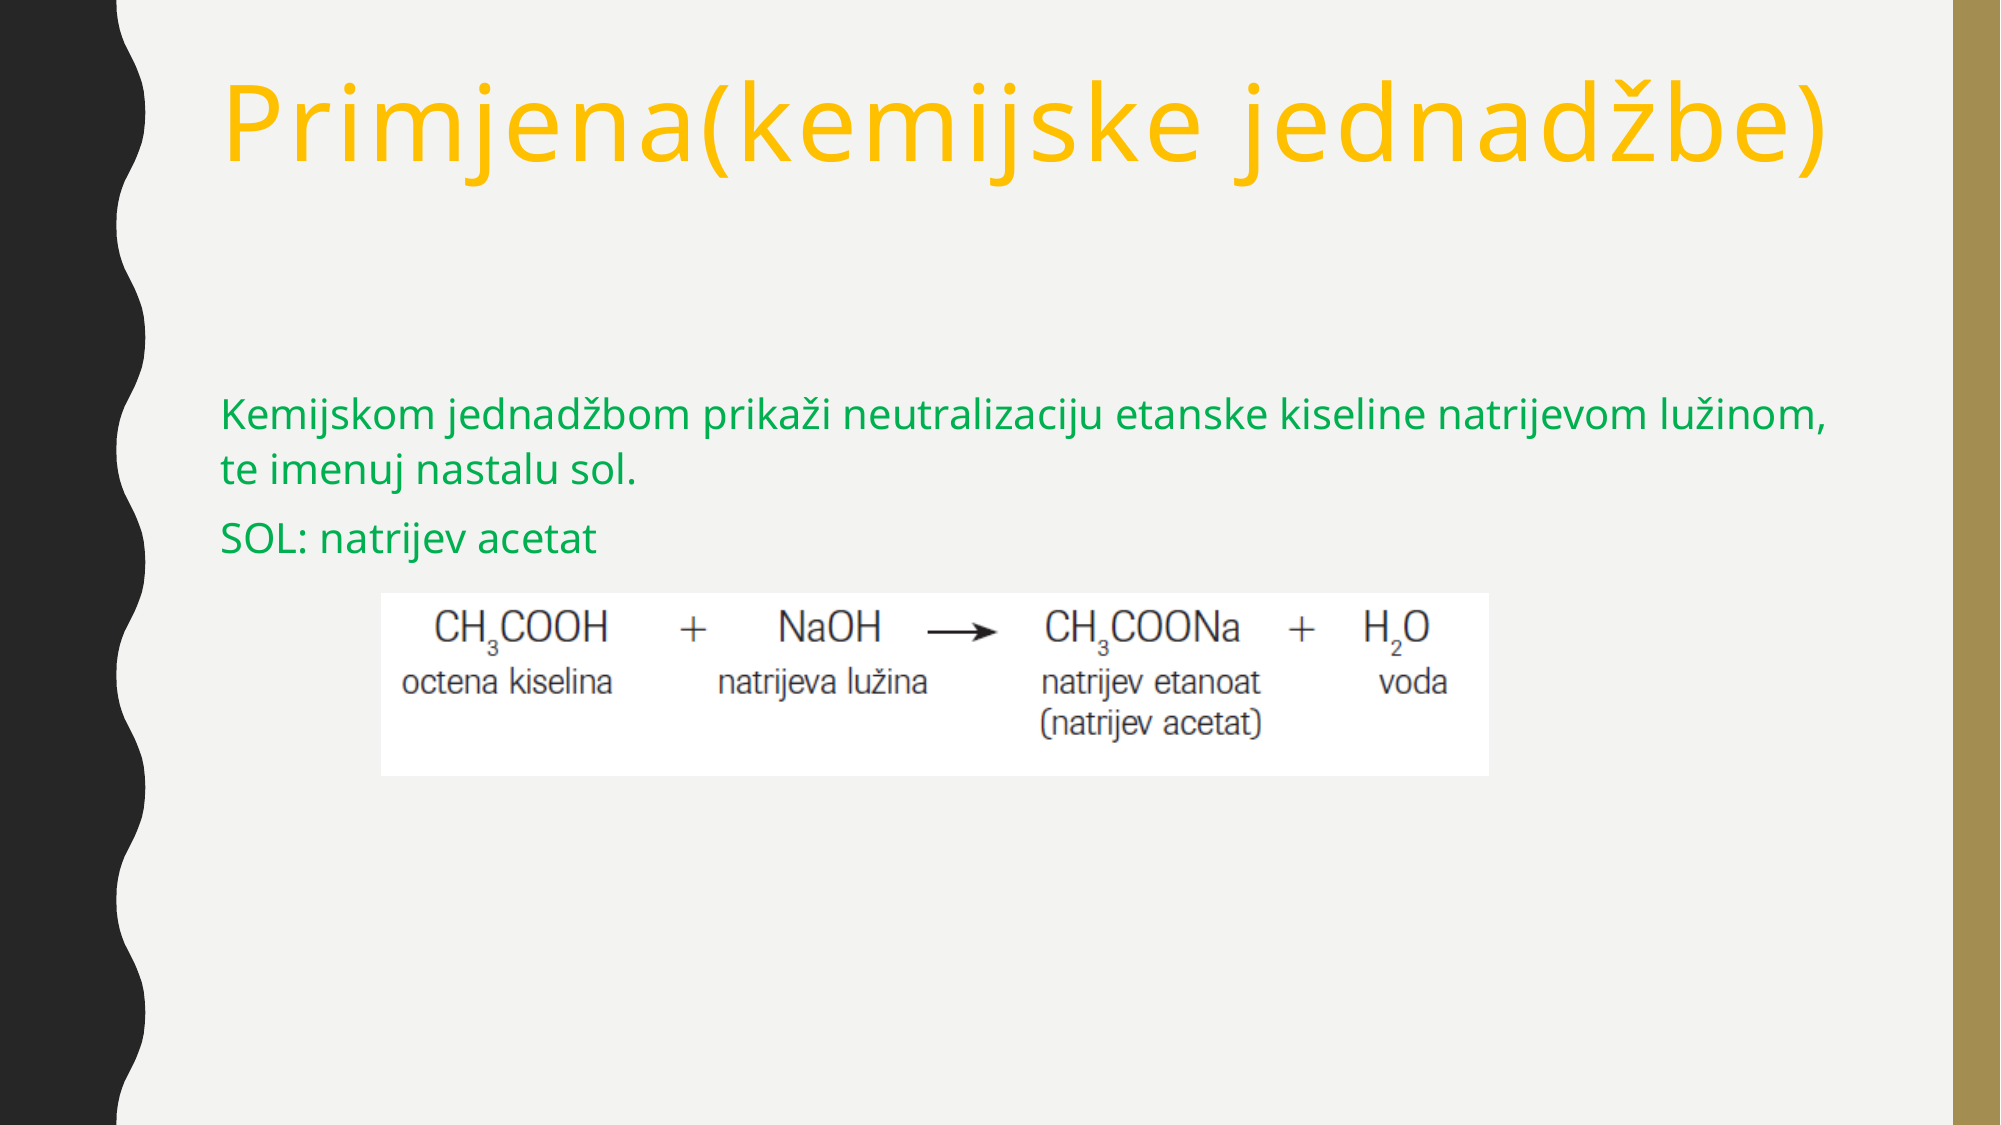

# Primjena(kemijske jednadžbe)
Kemijskom jednadžbom prikaži neutralizaciju etanske kiseline natrijevom lužinom, te imenuj nastalu sol.
SOL: natrijev acetat